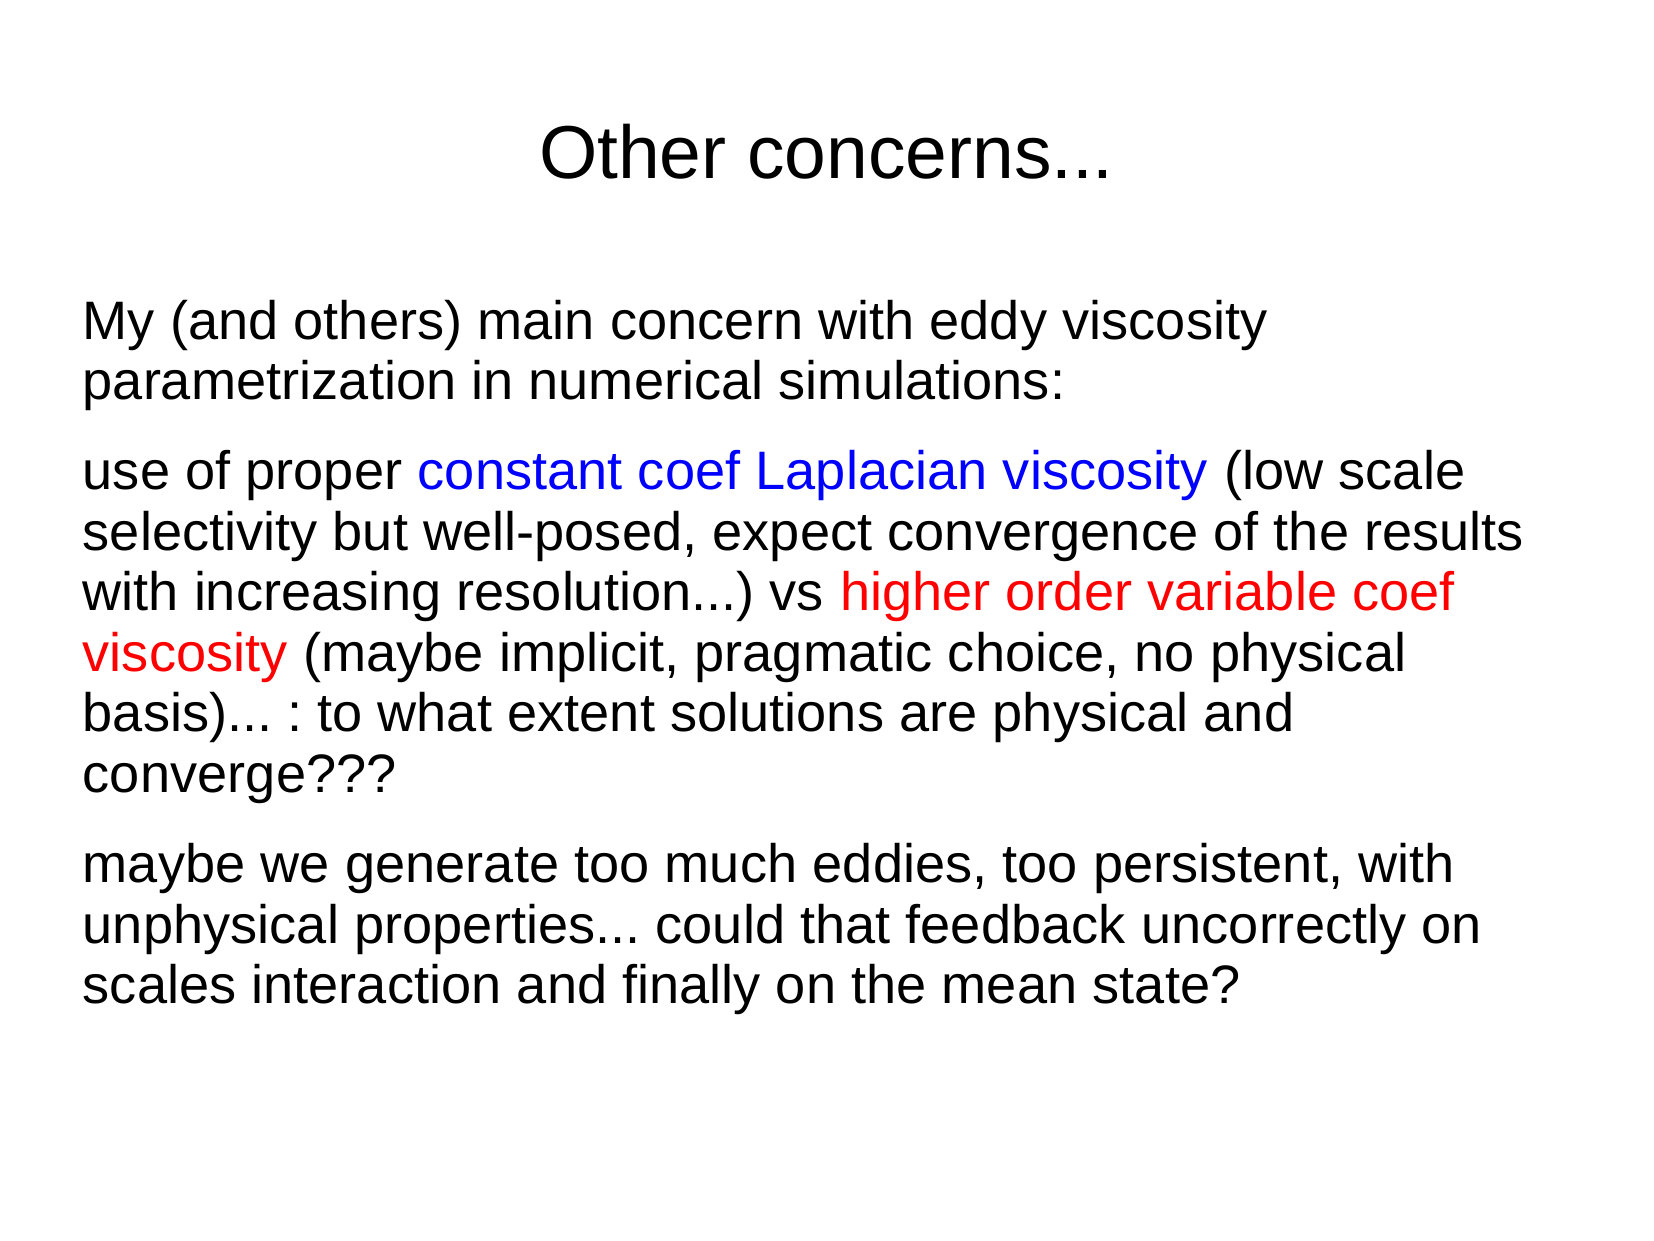

# Other concerns...
My (and others) main concern with eddy viscosity parametrization in numerical simulations:
use of proper constant coef Laplacian viscosity (low scale selectivity but well-posed, expect convergence of the results with increasing resolution...) vs higher order variable coef viscosity (maybe implicit, pragmatic choice, no physical basis)... : to what extent solutions are physical and converge???
maybe we generate too much eddies, too persistent, with unphysical properties... could that feedback uncorrectly on scales interaction and finally on the mean state?